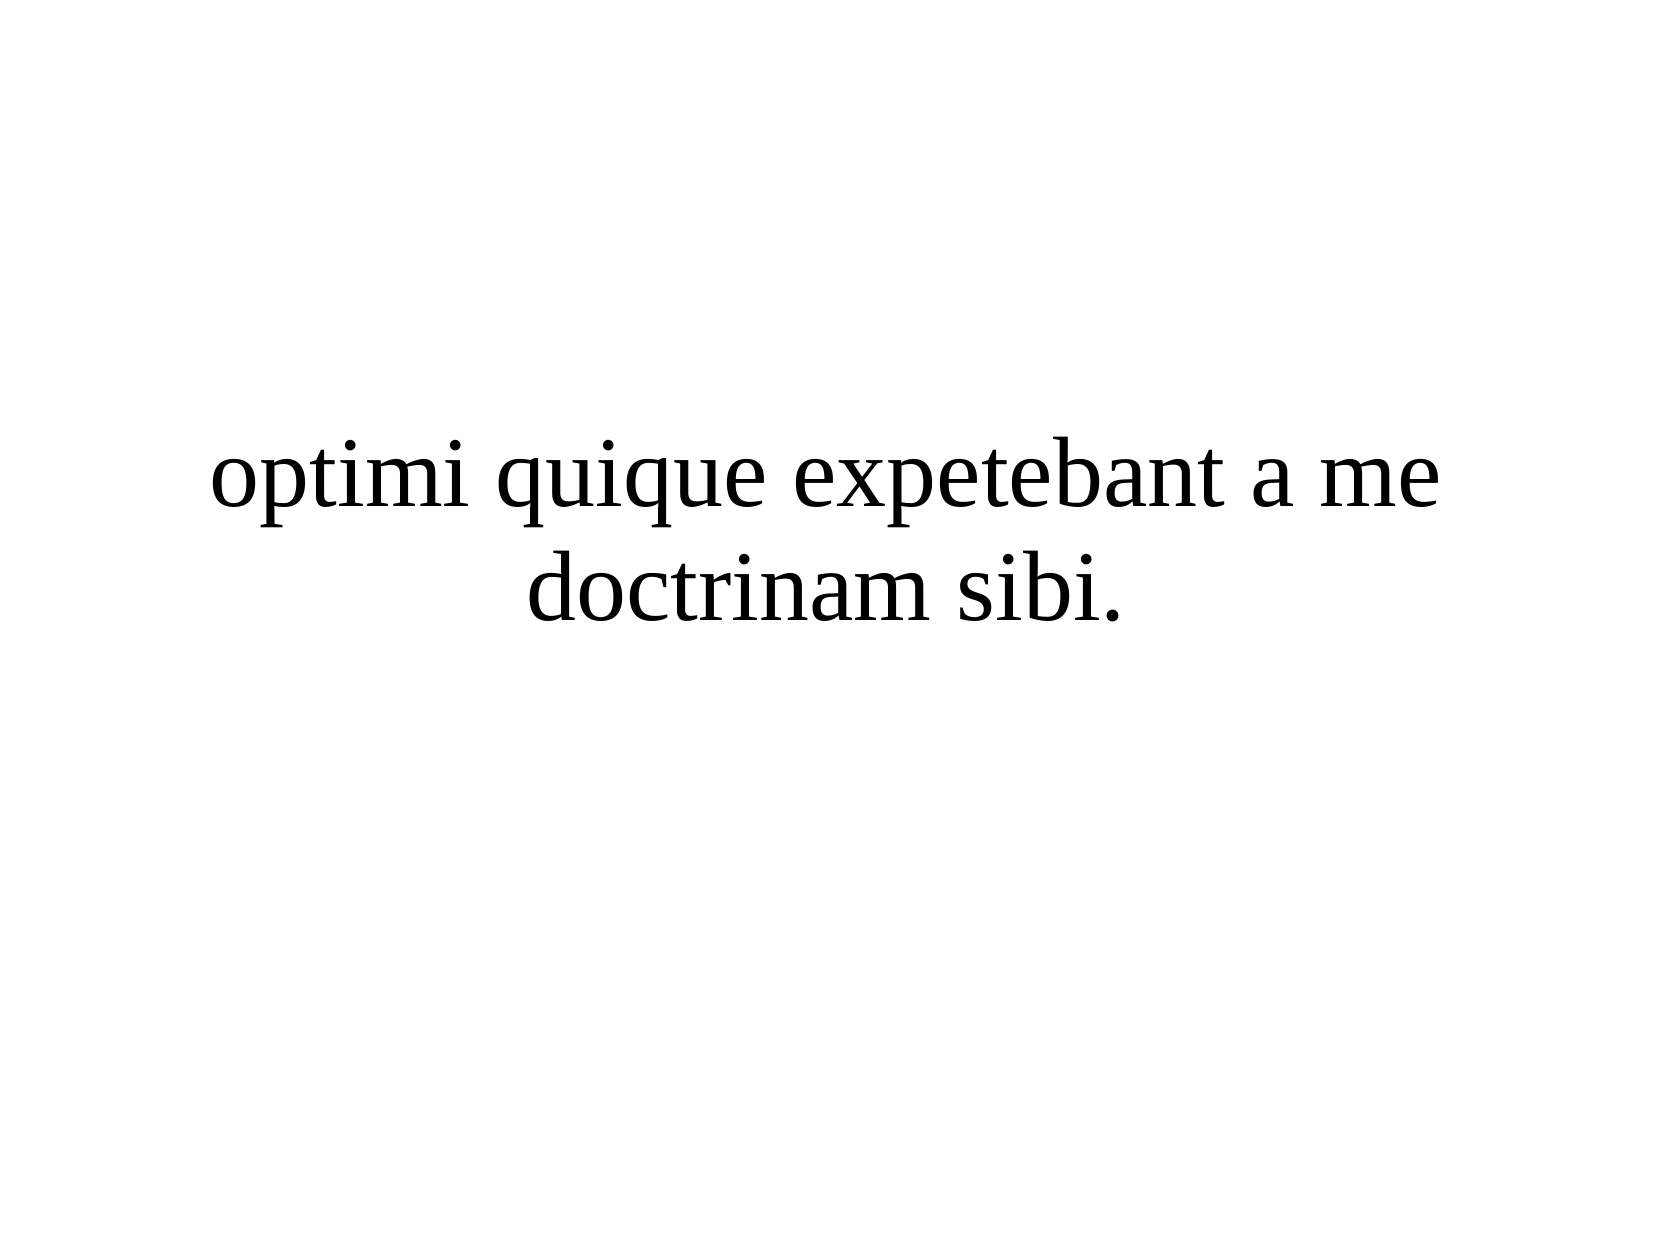

optimi quique expetebant a me doctrinam sibi.